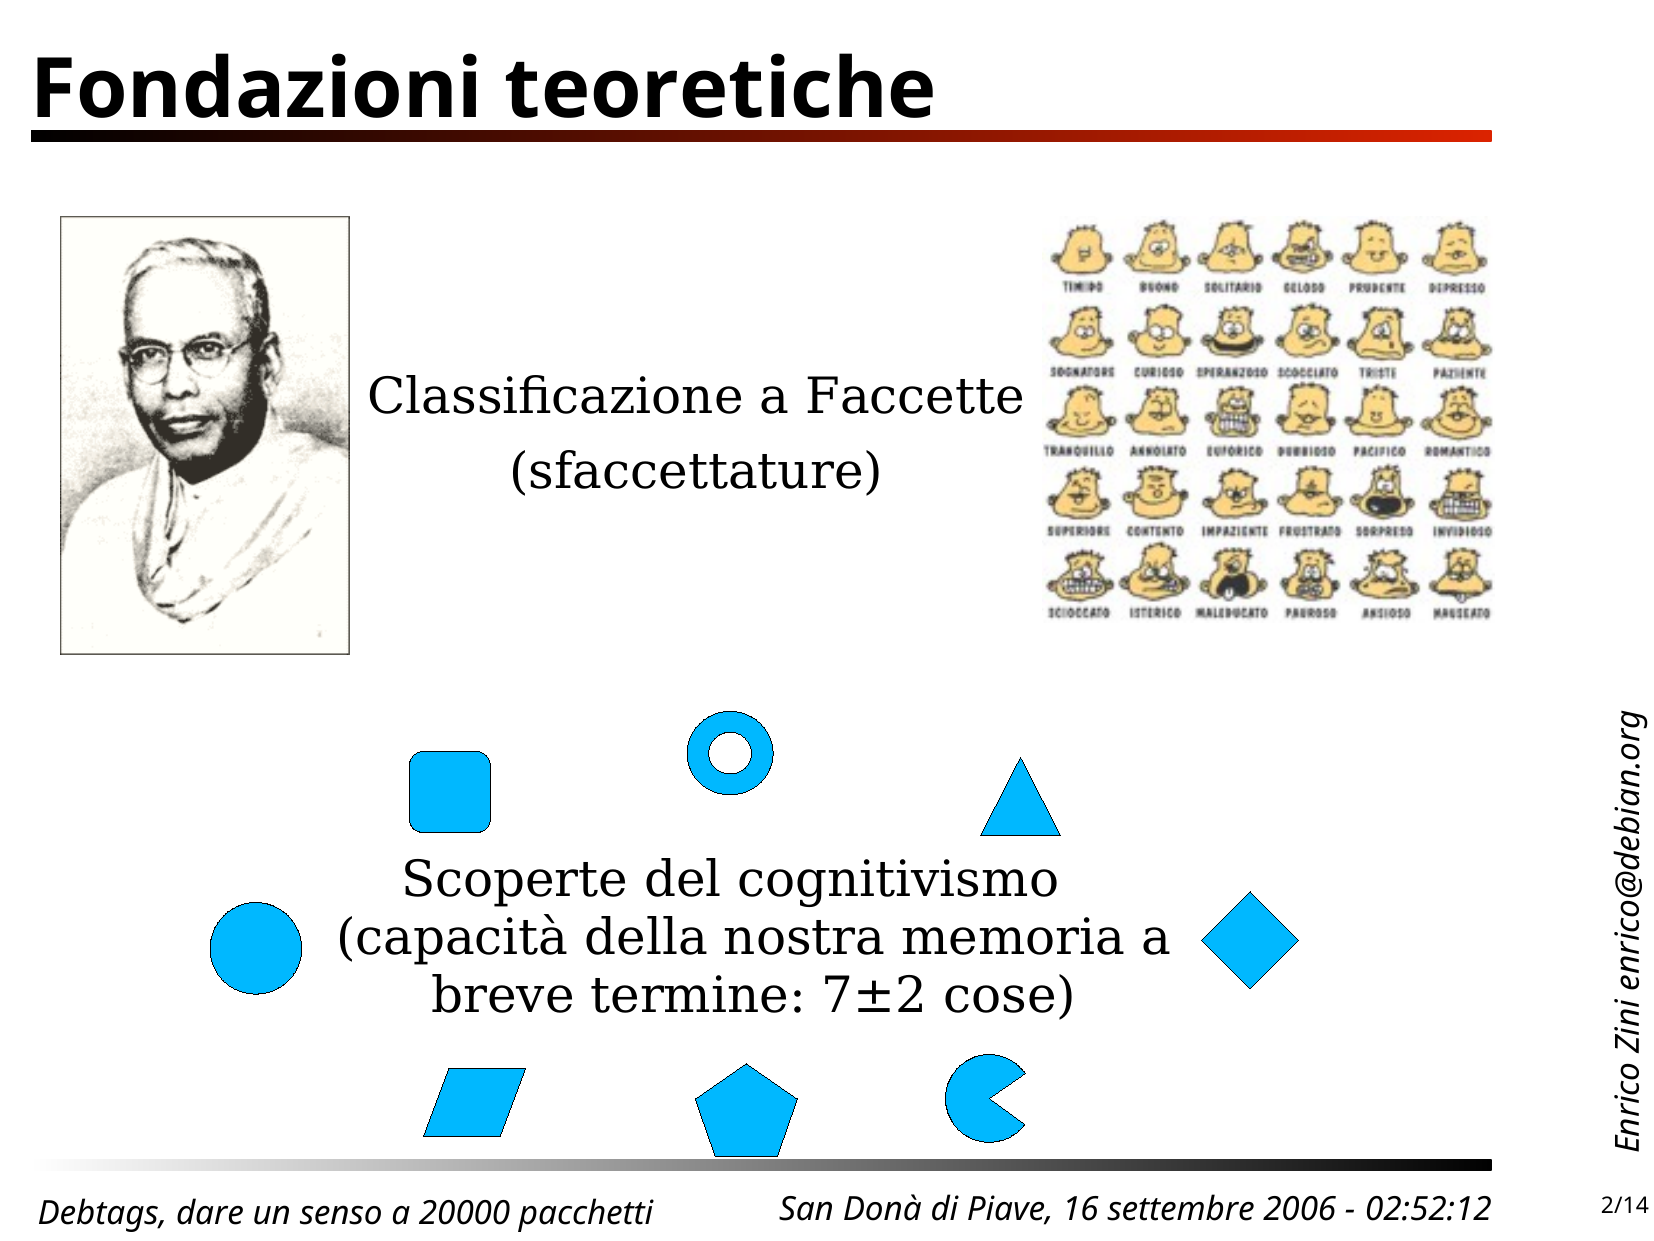

Fondazioni teoretiche
Classificazione a Faccette
(sfaccettature)
Scoperte del cognitivismo
(capacità della nostra memoria a breve termine: 7±2 cose)